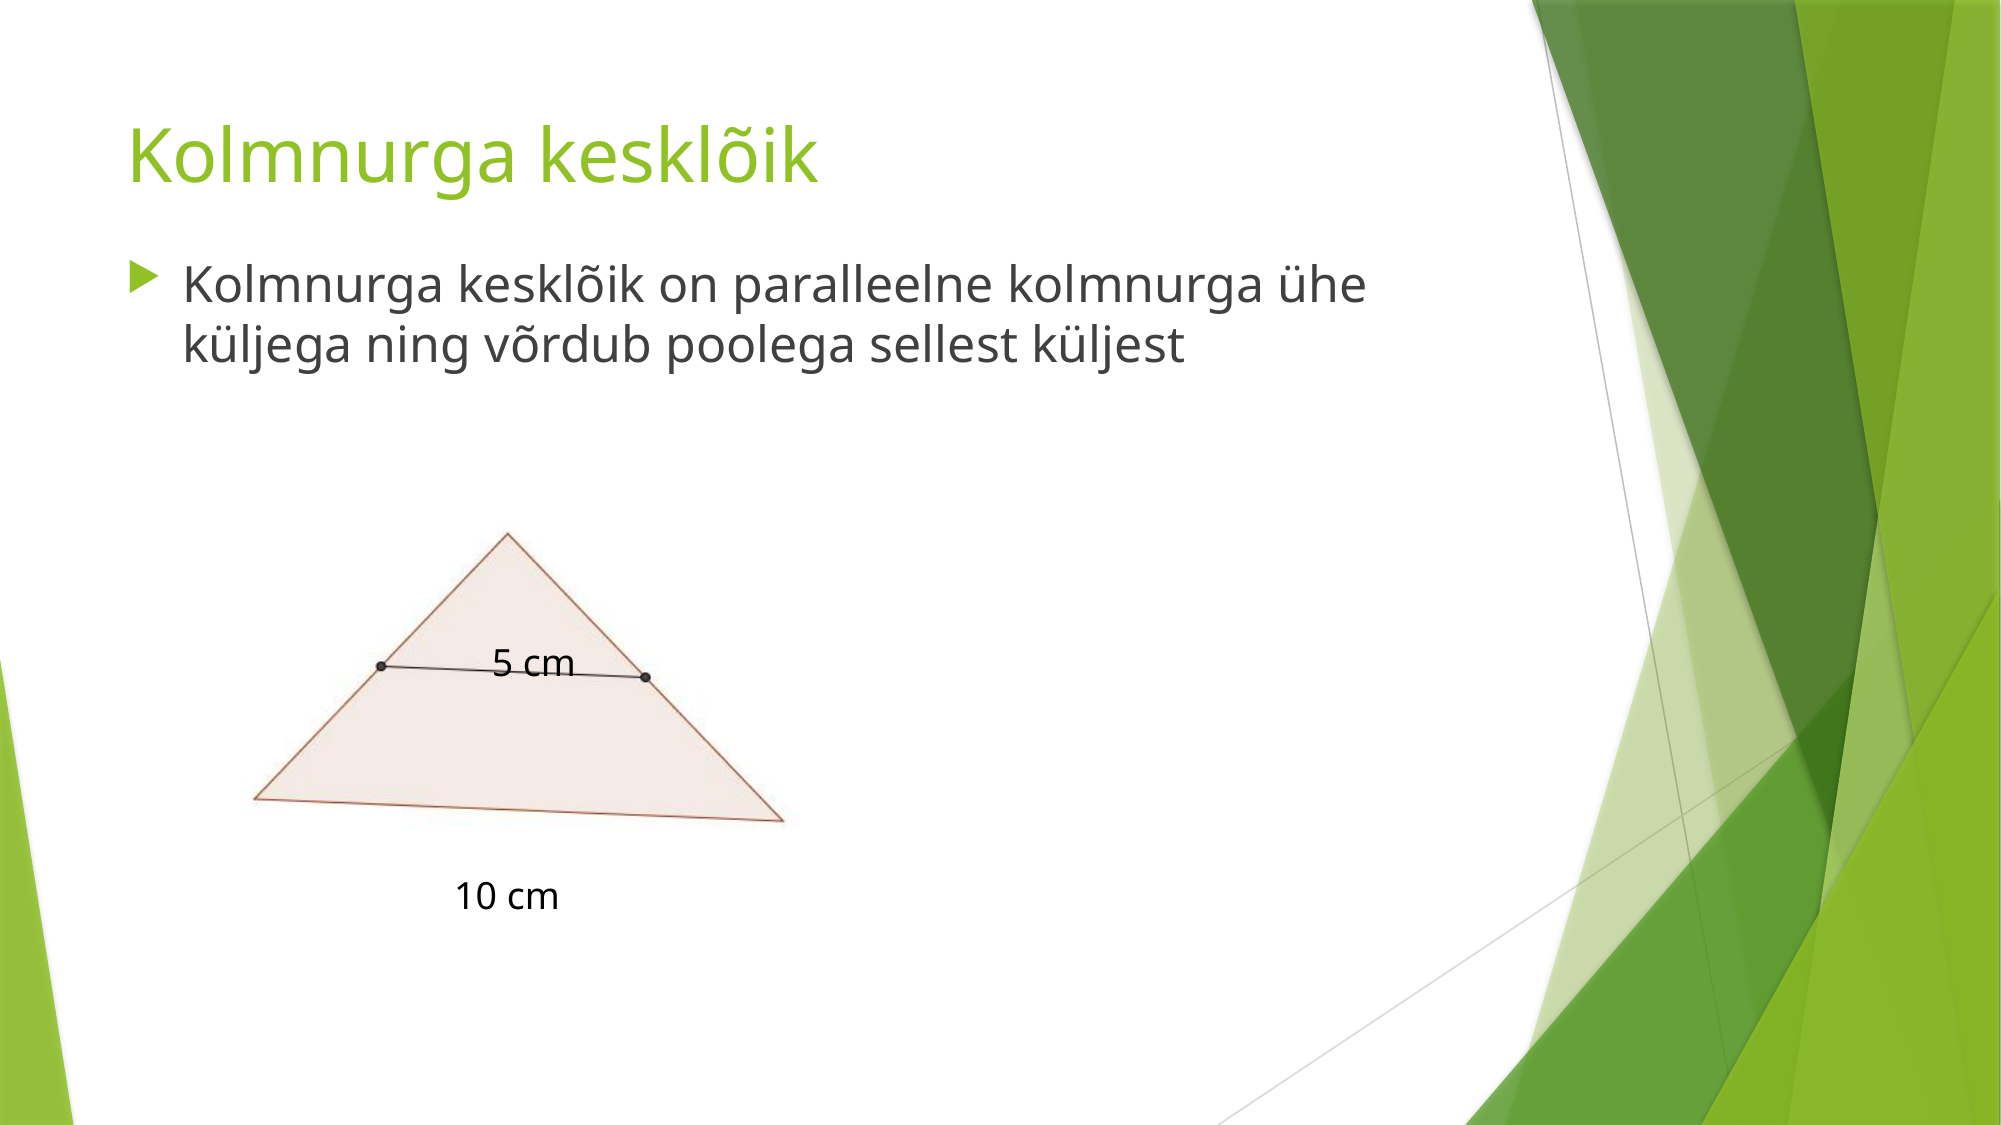

# Kolmnurga kesklõik
Kolmnurga kesklõik on paralleelne kolmnurga ühe küljega ning võrdub poolega sellest küljest
5 cm
10 cm